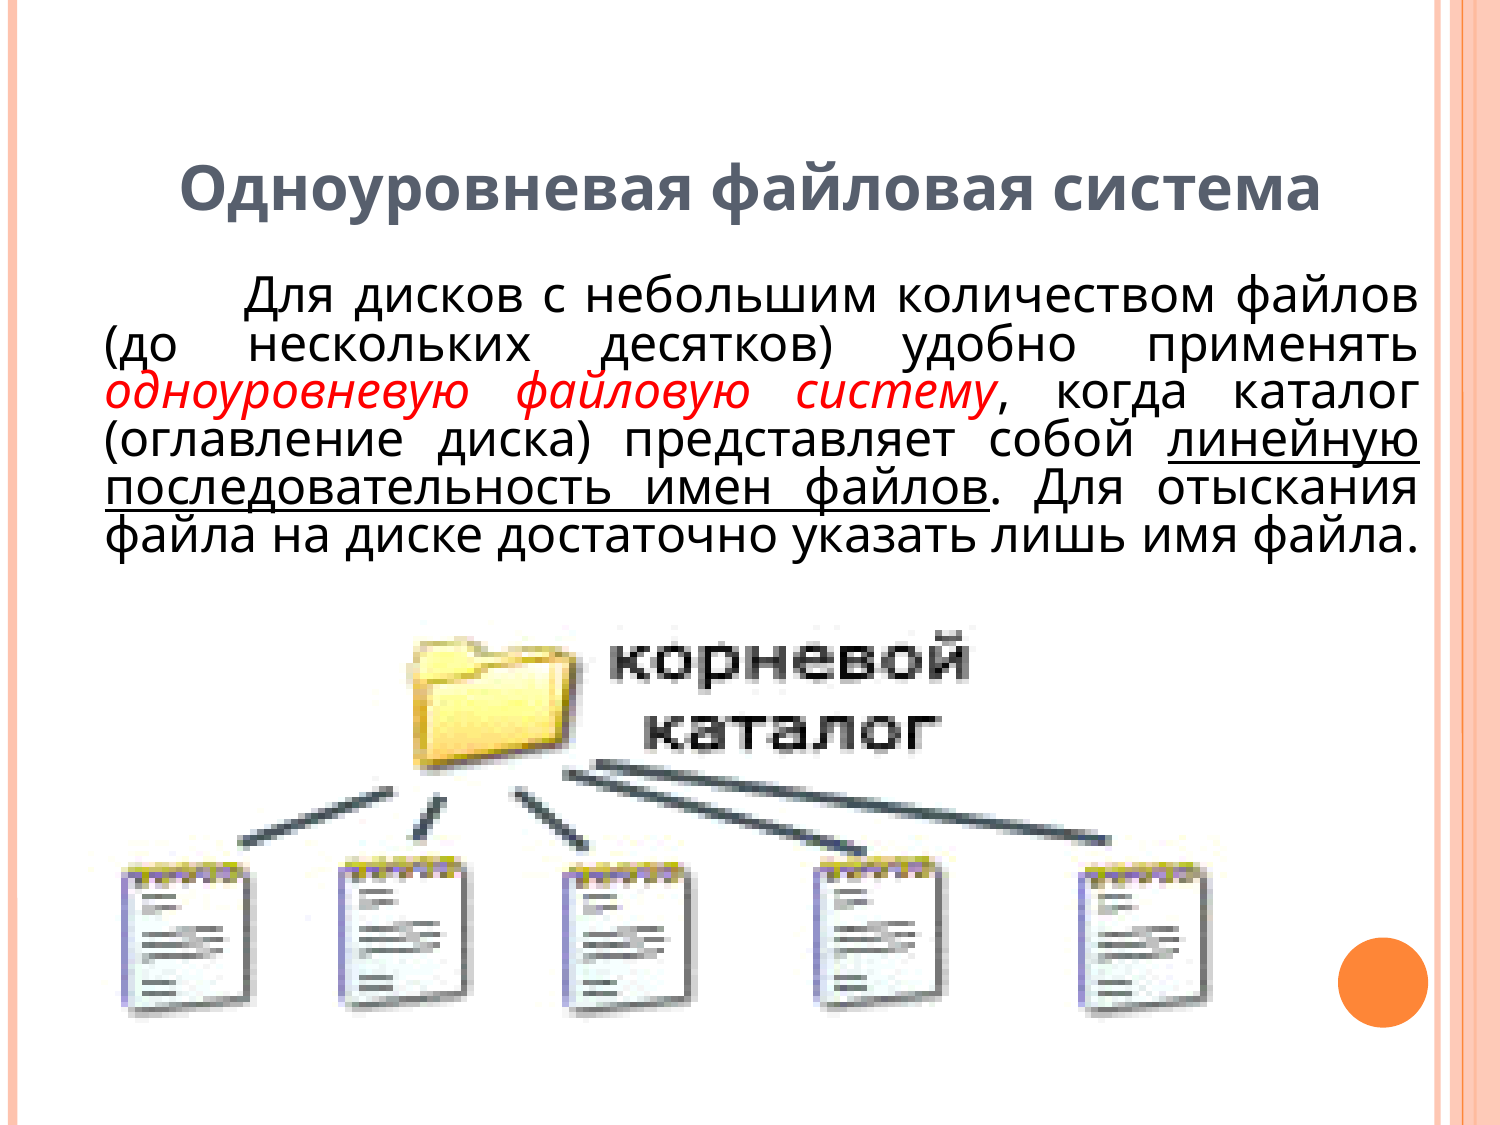

# Одноуровневая файловая система
 Для дисков с небольшим количеством файлов (до нескольких десятков) удобно применять одноуровневую файловую систему, когда каталог (оглавление диска) представляет собой линейную последовательность имен файлов. Для отыскания файла на диске достаточно указать лишь имя файла.